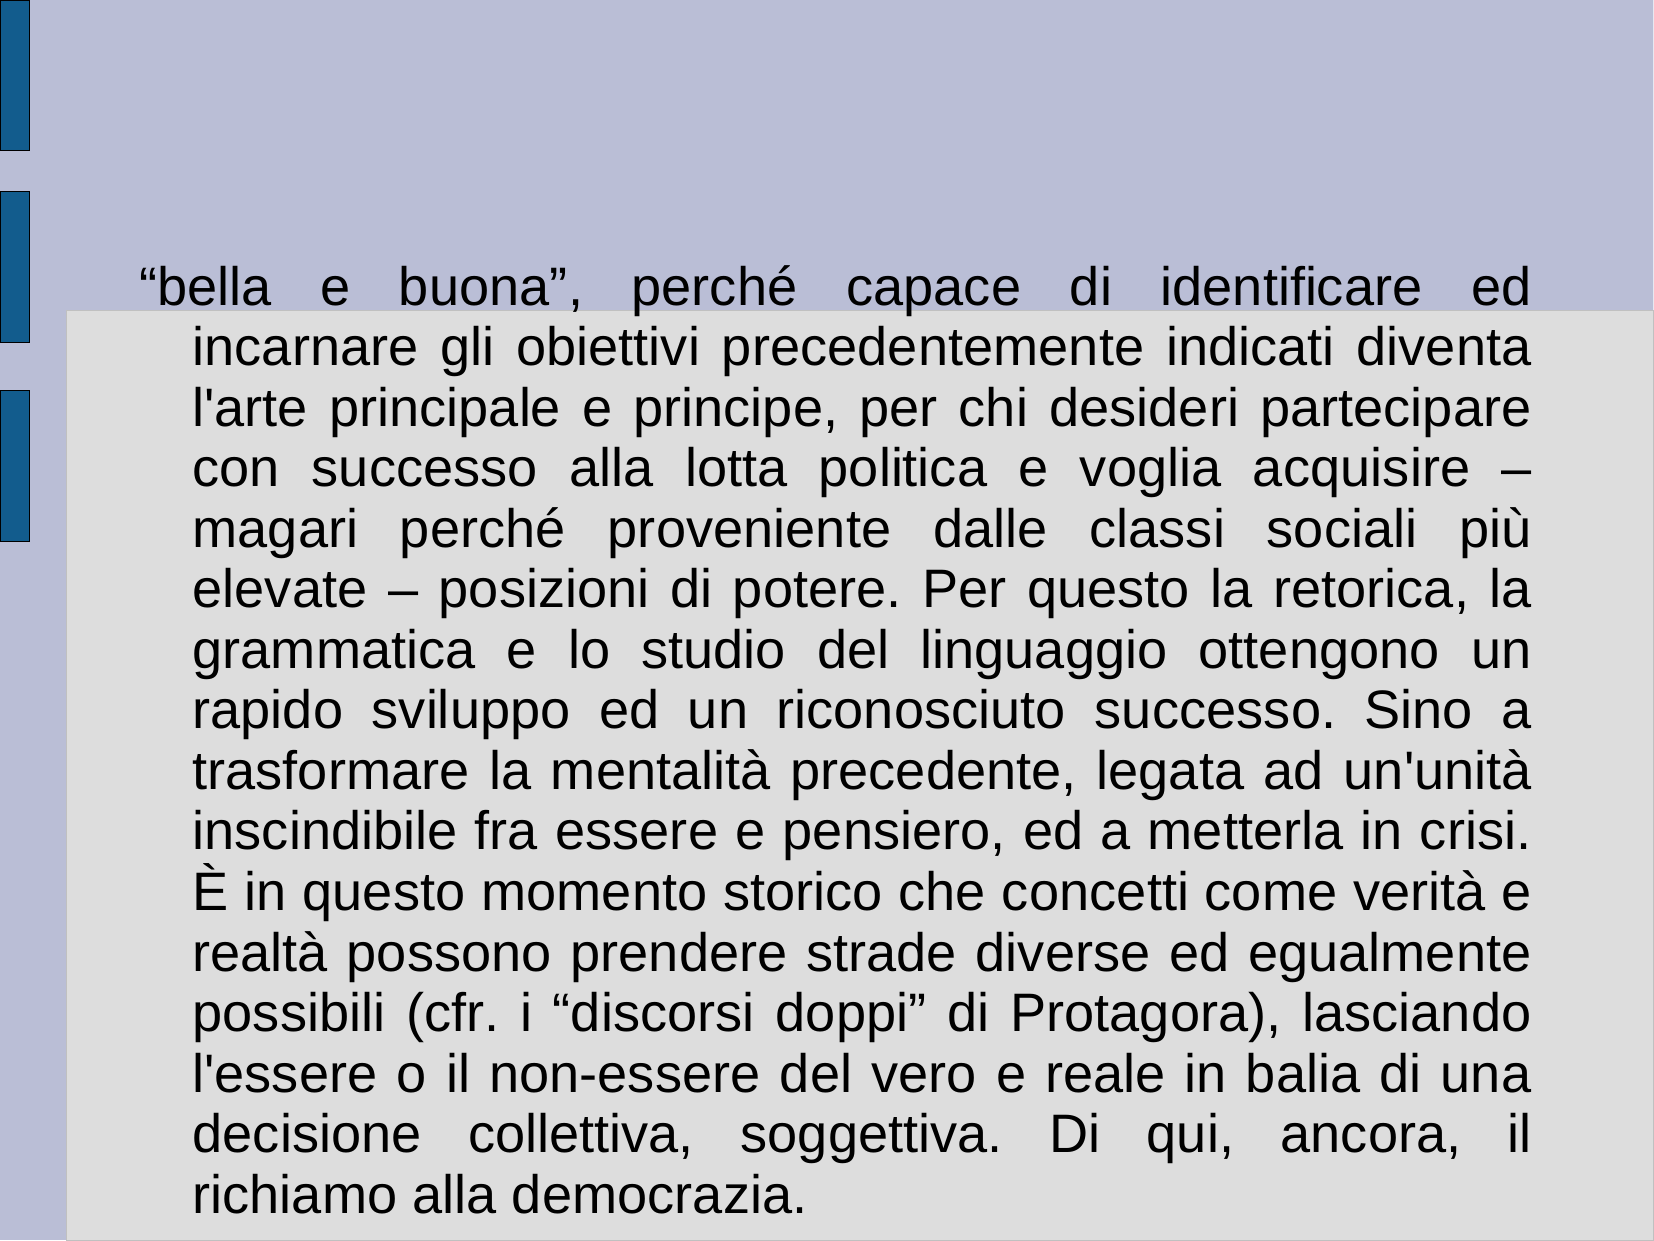

#
“bella e buona”, perché capace di identificare ed incarnare gli obiettivi precedentemente indicati diventa l'arte principale e principe, per chi desideri partecipare con successo alla lotta politica e voglia acquisire – magari perché proveniente dalle classi sociali più elevate – posizioni di potere. Per questo la retorica, la grammatica e lo studio del linguaggio ottengono un rapido sviluppo ed un riconosciuto successo. Sino a trasformare la mentalità precedente, legata ad un'unità inscindibile fra essere e pensiero, ed a metterla in crisi. È in questo momento storico che concetti come verità e realtà possono prendere strade diverse ed egualmente possibili (cfr. i “discorsi doppi” di Protagora), lasciando l'essere o il non-essere del vero e reale in balia di una decisione collettiva, soggettiva. Di qui, ancora, il richiamo alla democrazia.